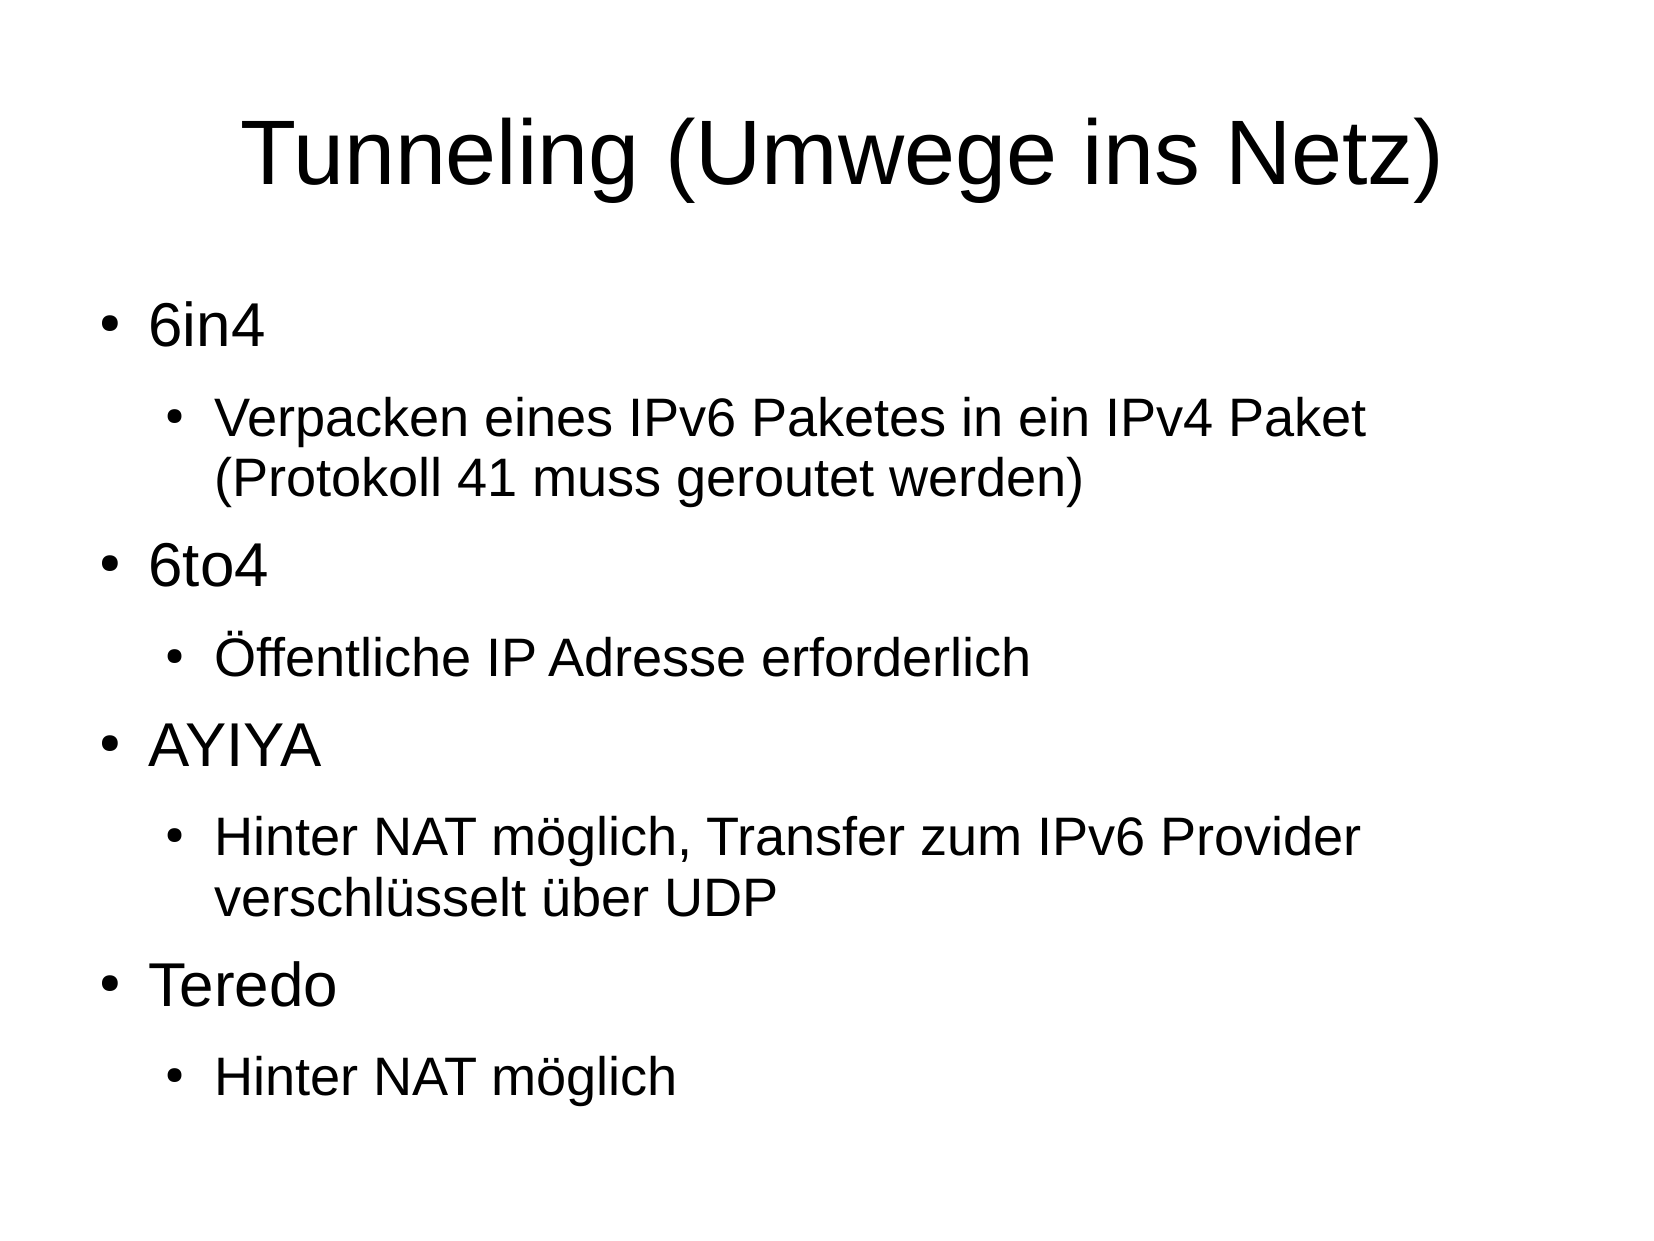

# Tunneling (Umwege ins Netz)
6in4
Verpacken eines IPv6 Paketes in ein IPv4 Paket (Protokoll 41 muss geroutet werden)
6to4
Öffentliche IP Adresse erforderlich
AYIYA
Hinter NAT möglich, Transfer zum IPv6 Provider verschlüsselt über UDP
Teredo
Hinter NAT möglich